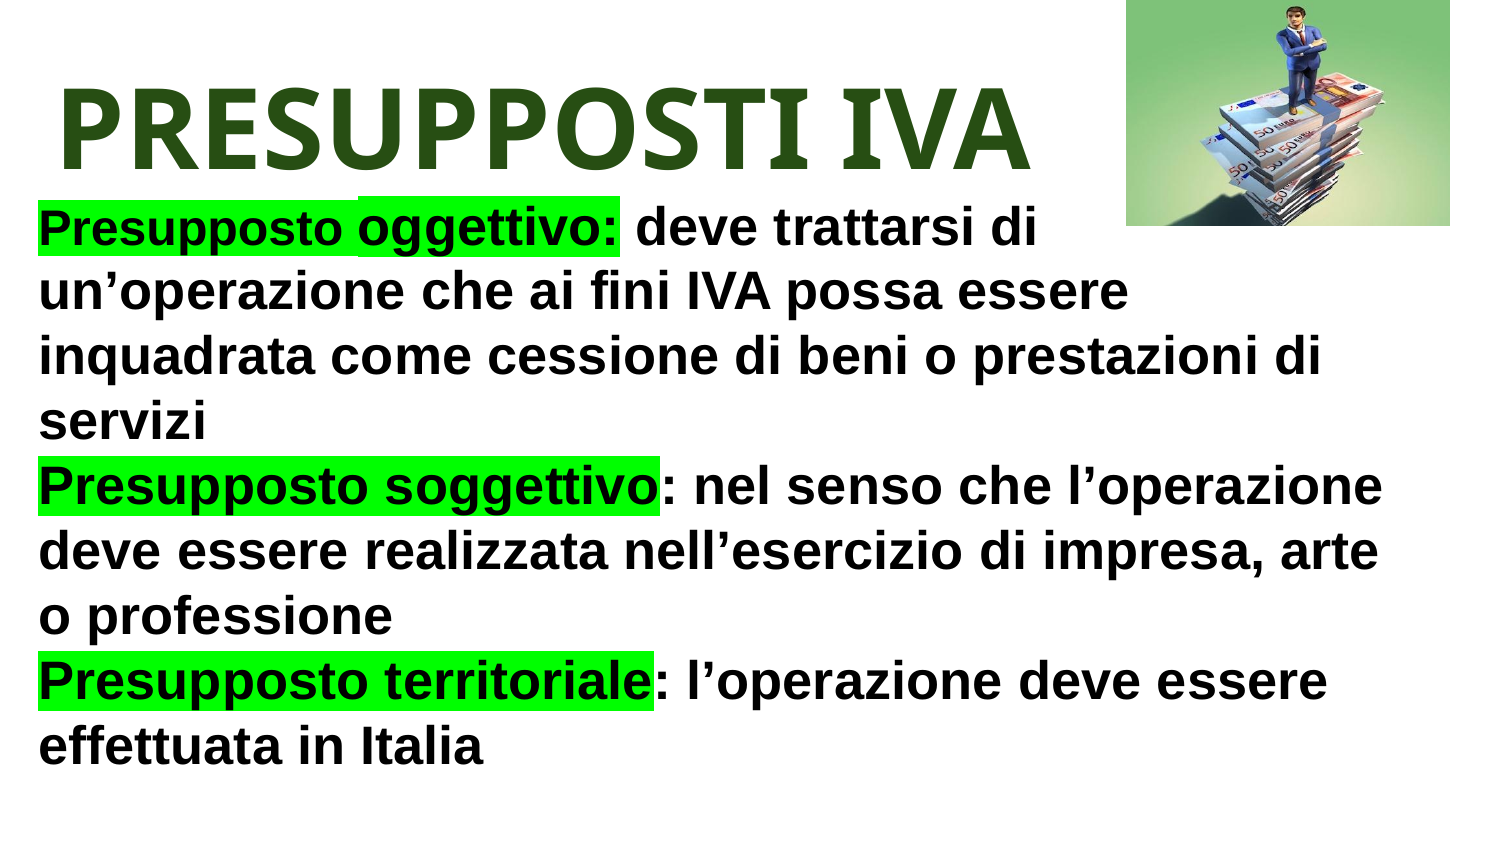

# PRESUPPOSTI IVA
Presupposto oggettivo: deve trattarsi di un’operazione che ai fini IVA possa essere inquadrata come cessione di beni o prestazioni di servizi
Presupposto soggettivo: nel senso che l’operazione deve essere realizzata nell’esercizio di impresa, arte o professione
Presupposto territoriale: l’operazione deve essere effettuata in Italia